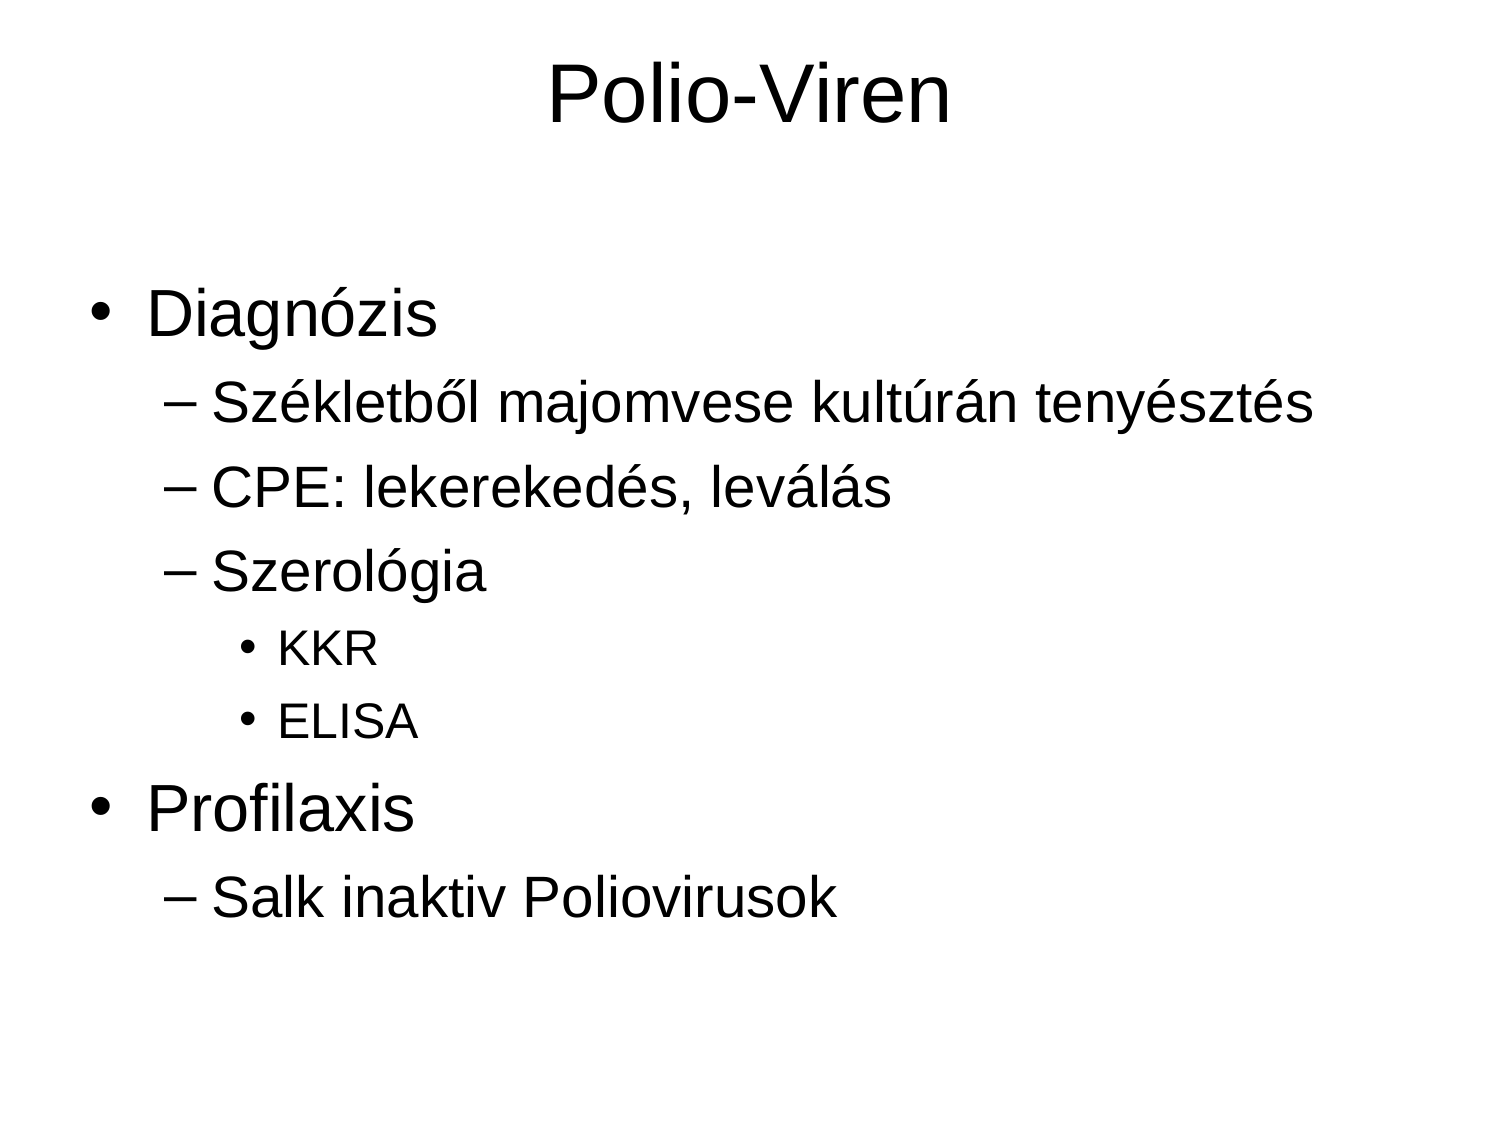

# Polio-Viren
Diagnózis
Székletből majomvese kultúrán tenyésztés
CPE: lekerekedés, leválás
Szerológia
KKR
ELISA
Profilaxis
Salk inaktiv Poliovirusok